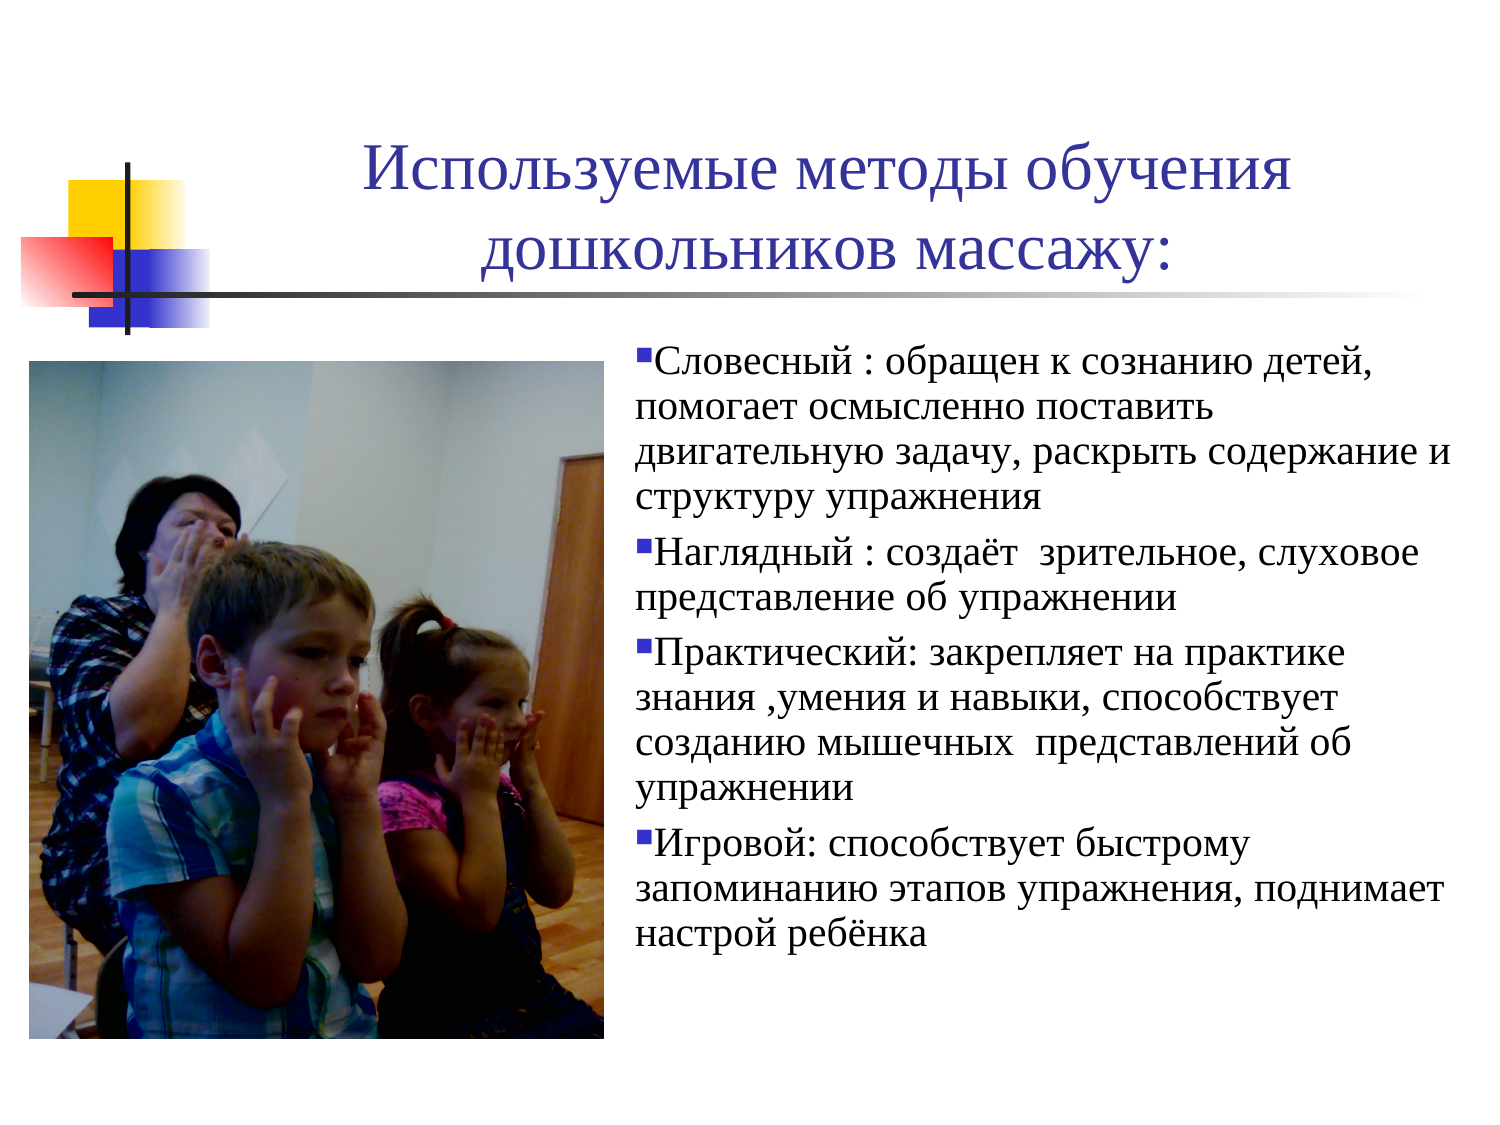

# Используемые методы обучения дошкольников массажу:
Словесный : обращен к сознанию детей, помогает осмысленно поставить двигательную задачу, раскрыть содержание и структуру упражнения
Наглядный : создаёт зрительное, слуховое представление об упражнении
Практический: закрепляет на практике знания ,умения и навыки, способствует созданию мышечных представлений об упражнении
Игровой: способствует быстрому запоминанию этапов упражнения, поднимает настрой ребёнка